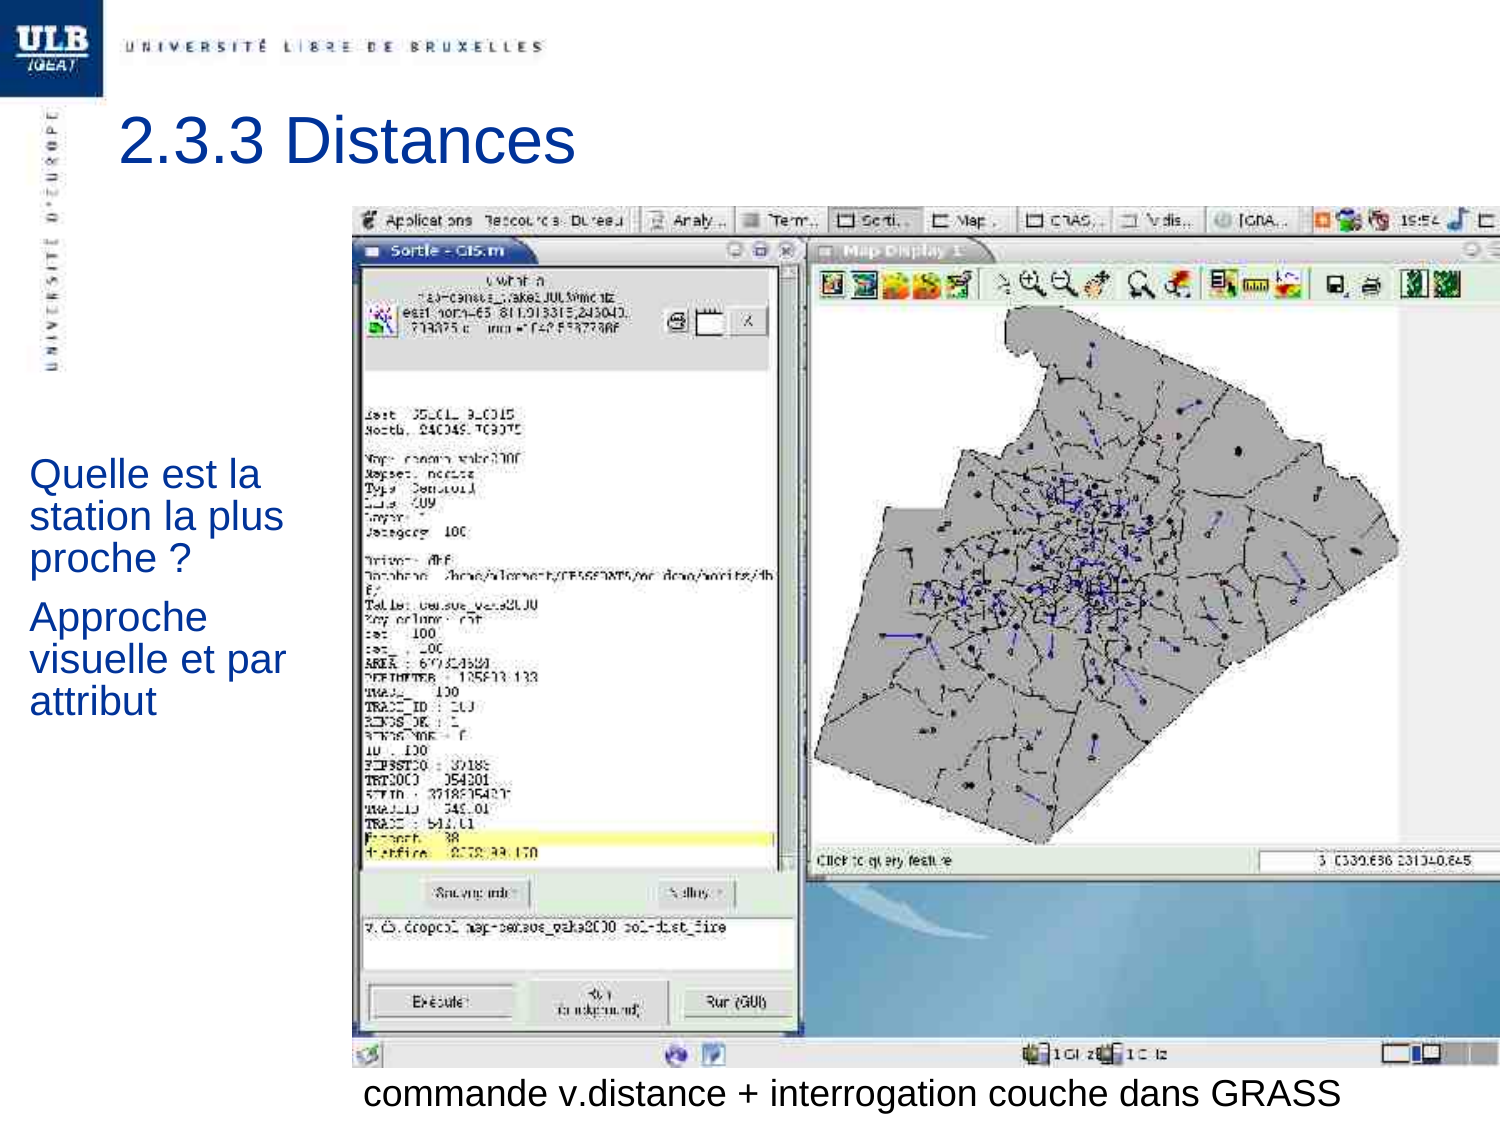

2.3.3 Distances
Quelle est la station la plus proche ?
Approche visuelle et par attribut
commande v.distance + interrogation couche dans GRASS